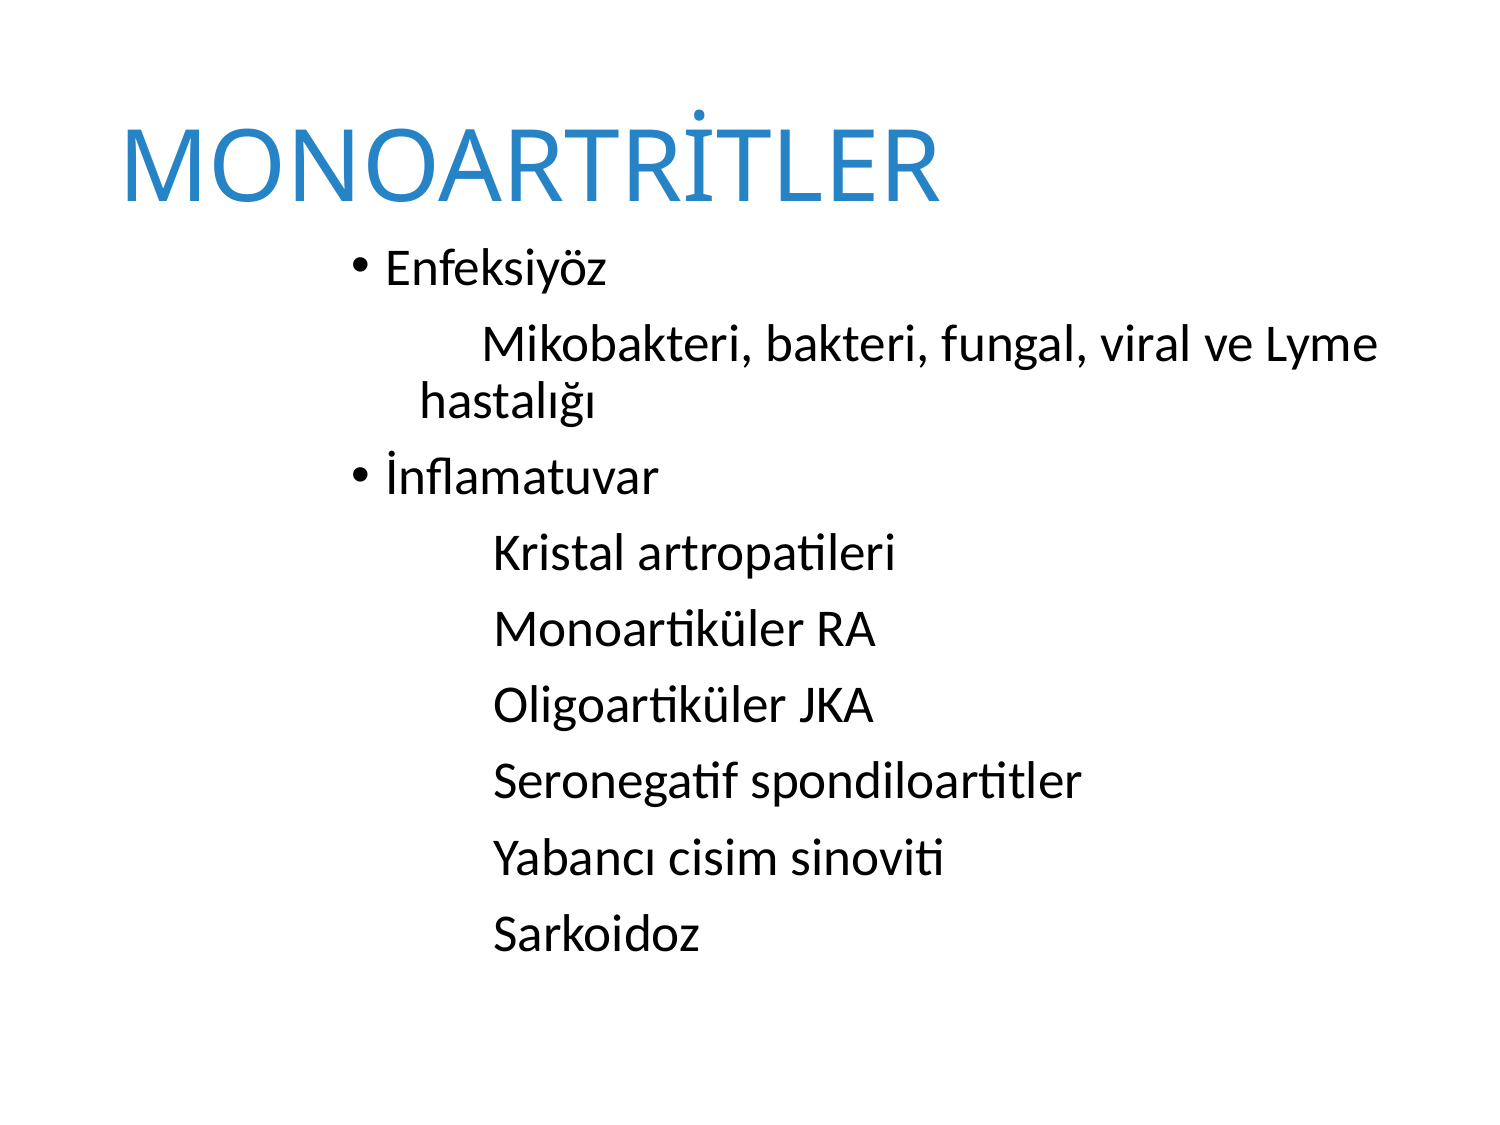

# MONOARTRİTLER
Enfeksiyöz
 Mikobakteri, bakteri, fungal, viral ve Lyme hastalığı
İnflamatuvar
 Kristal artropatileri
 Monoartiküler RA
 Oligoartiküler JKA
 Seronegatif spondiloartitler
 Yabancı cisim sinoviti
 Sarkoidoz